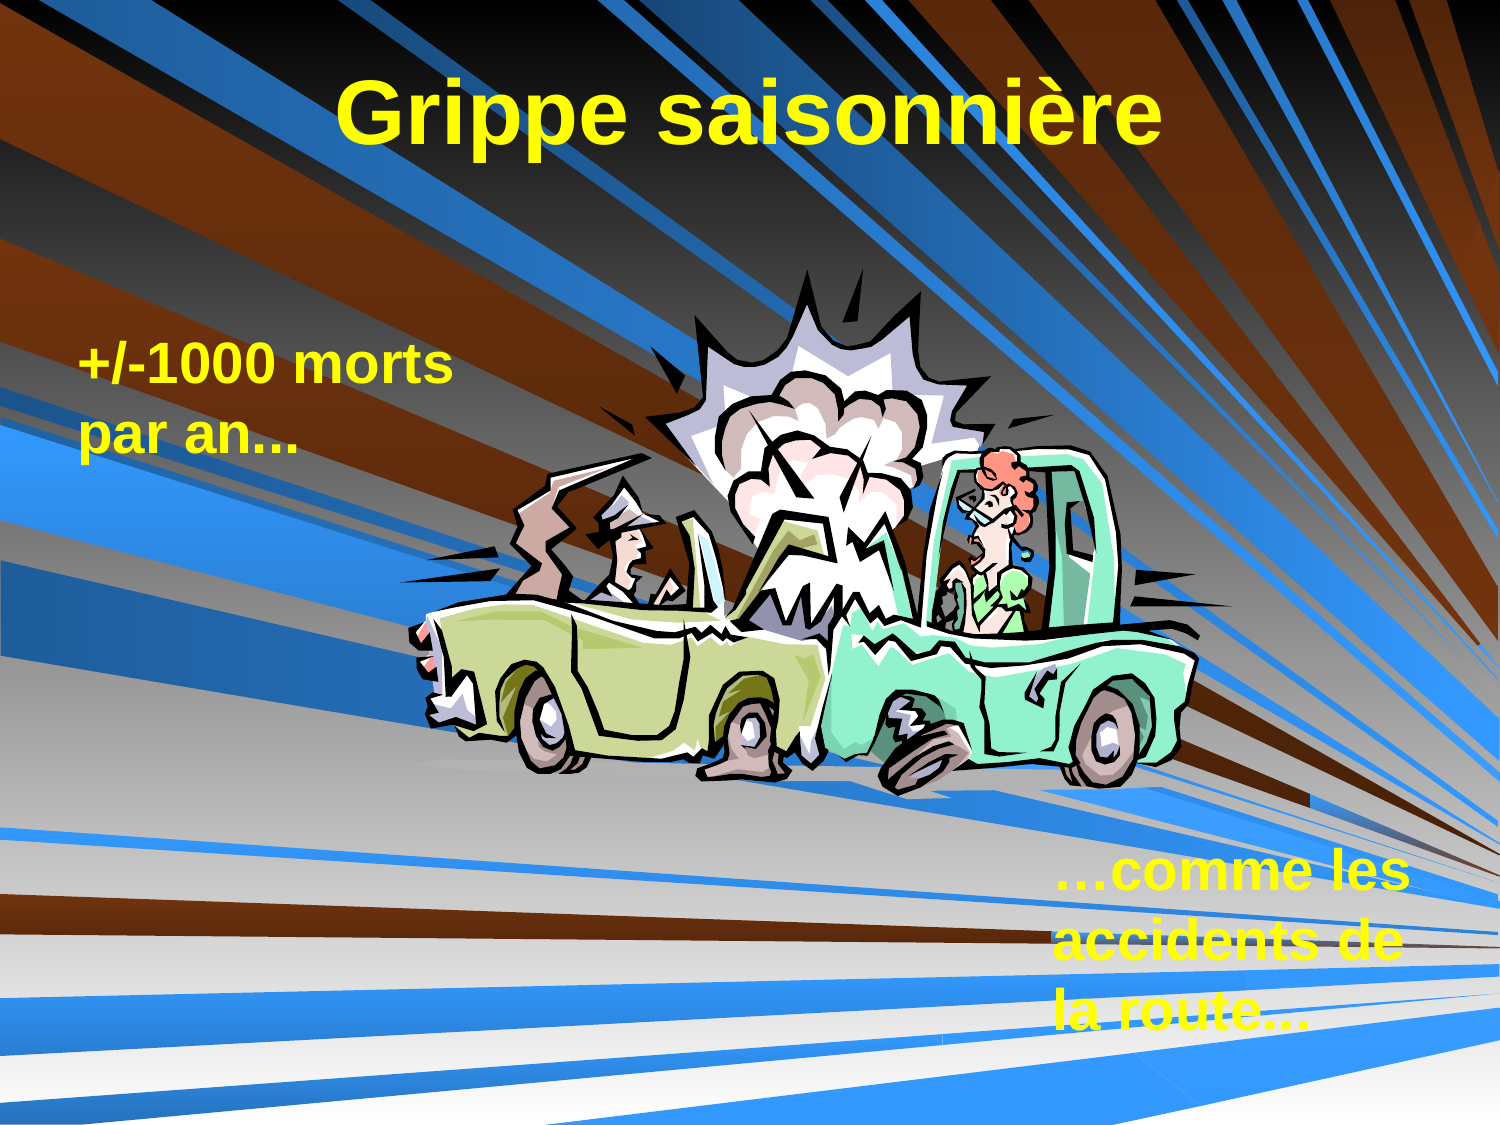

# Grippe saisonnière
+/-1000 morts par an...
…comme les accidents de la route...